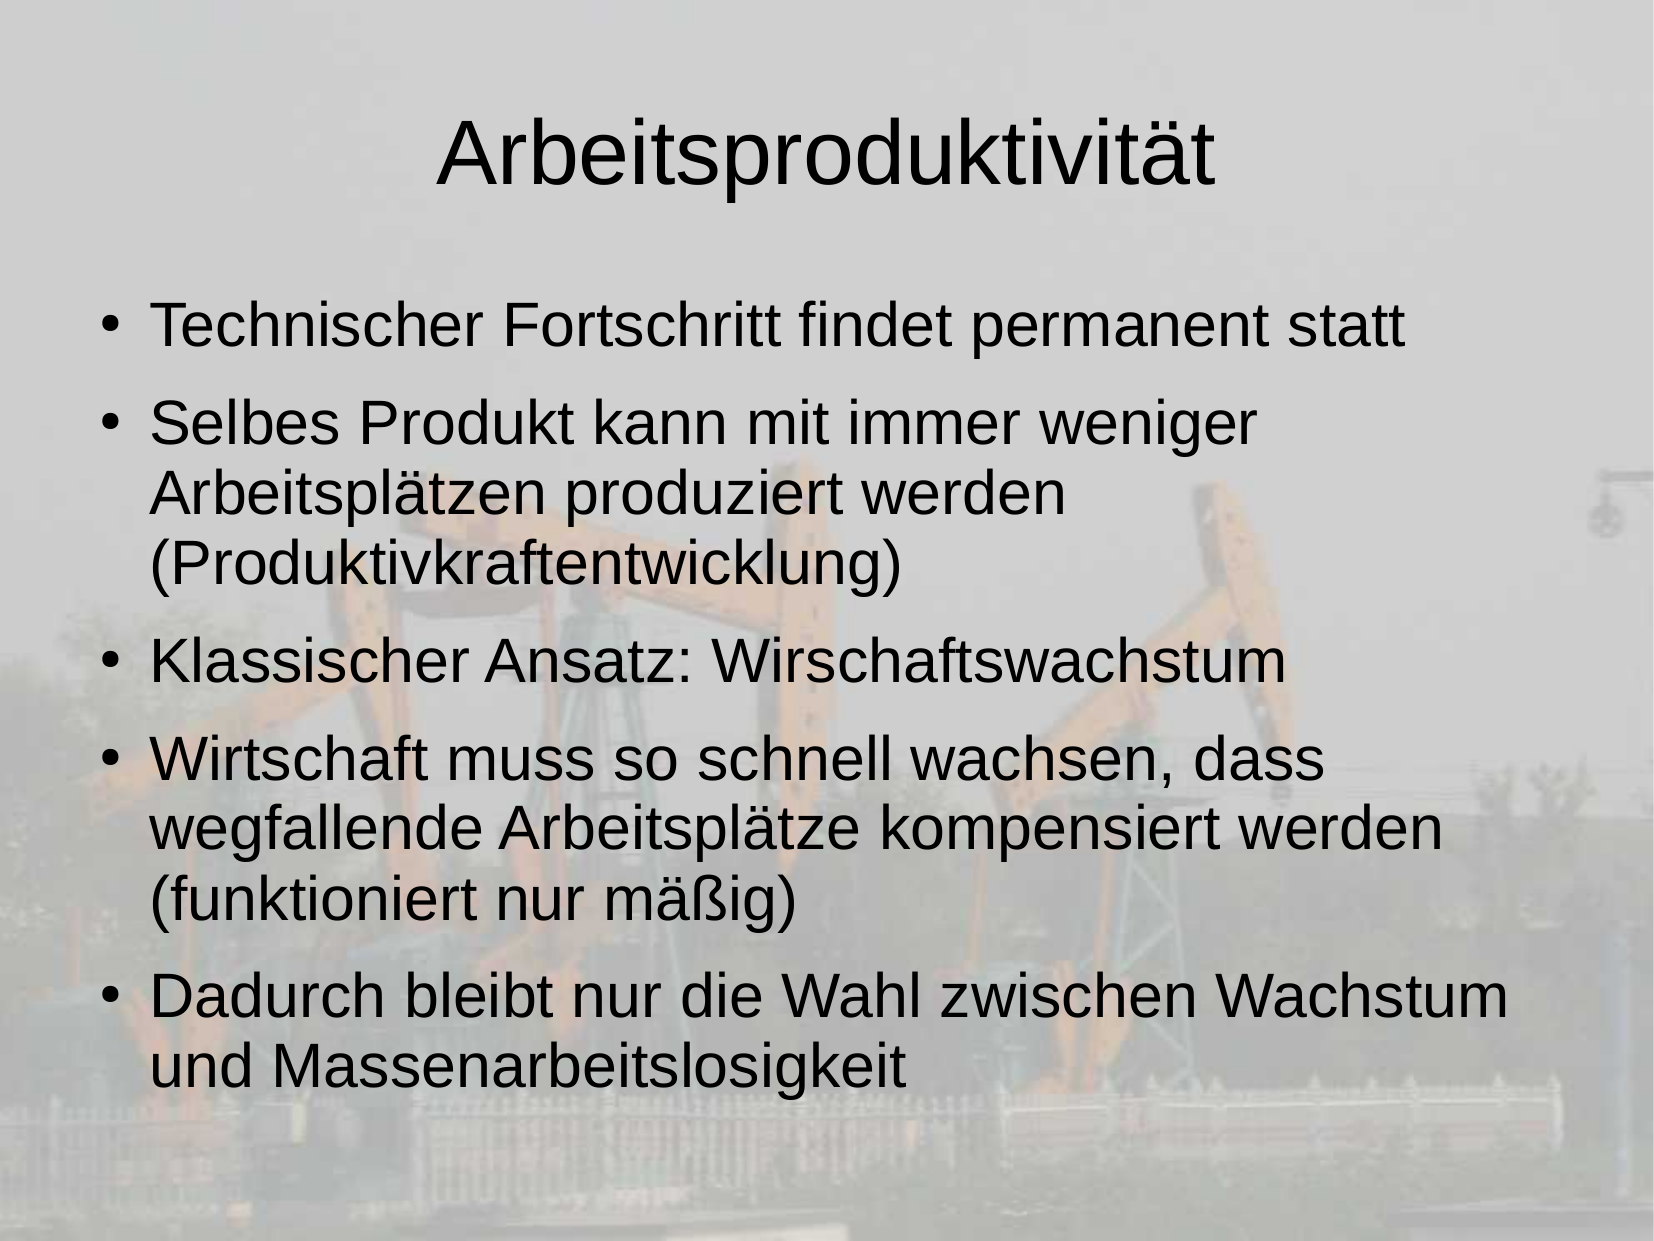

# Arbeitsproduktivität
Technischer Fortschritt findet permanent statt
Selbes Produkt kann mit immer weniger Arbeitsplätzen produziert werden (Produktivkraftentwicklung)
Klassischer Ansatz: Wirschaftswachstum
Wirtschaft muss so schnell wachsen, dass wegfallende Arbeitsplätze kompensiert werden (funktioniert nur mäßig)
Dadurch bleibt nur die Wahl zwischen Wachstum und Massenarbeitslosigkeit